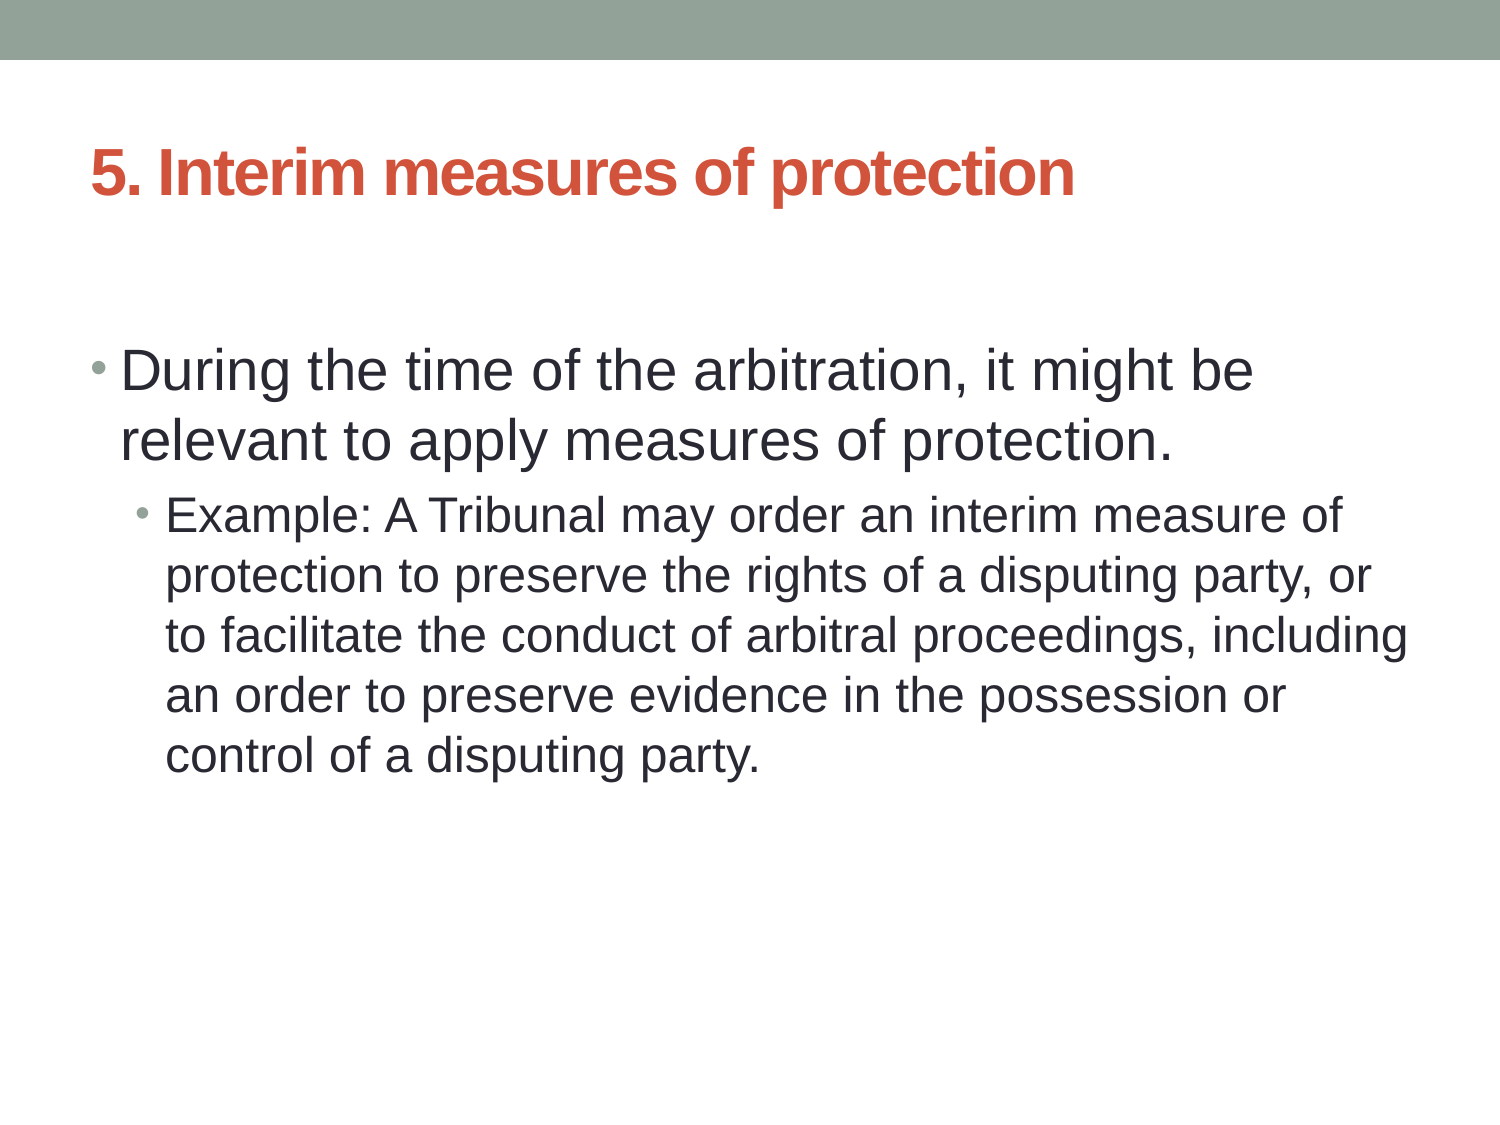

# 5. Interim measures of protection
During the time of the arbitration, it might be relevant to apply measures of protection.
Example: A Tribunal may order an interim measure of protection to preserve the rights of a disputing party, or to facilitate the conduct of arbitral proceedings, including an order to preserve evidence in the possession or control of a disputing party.